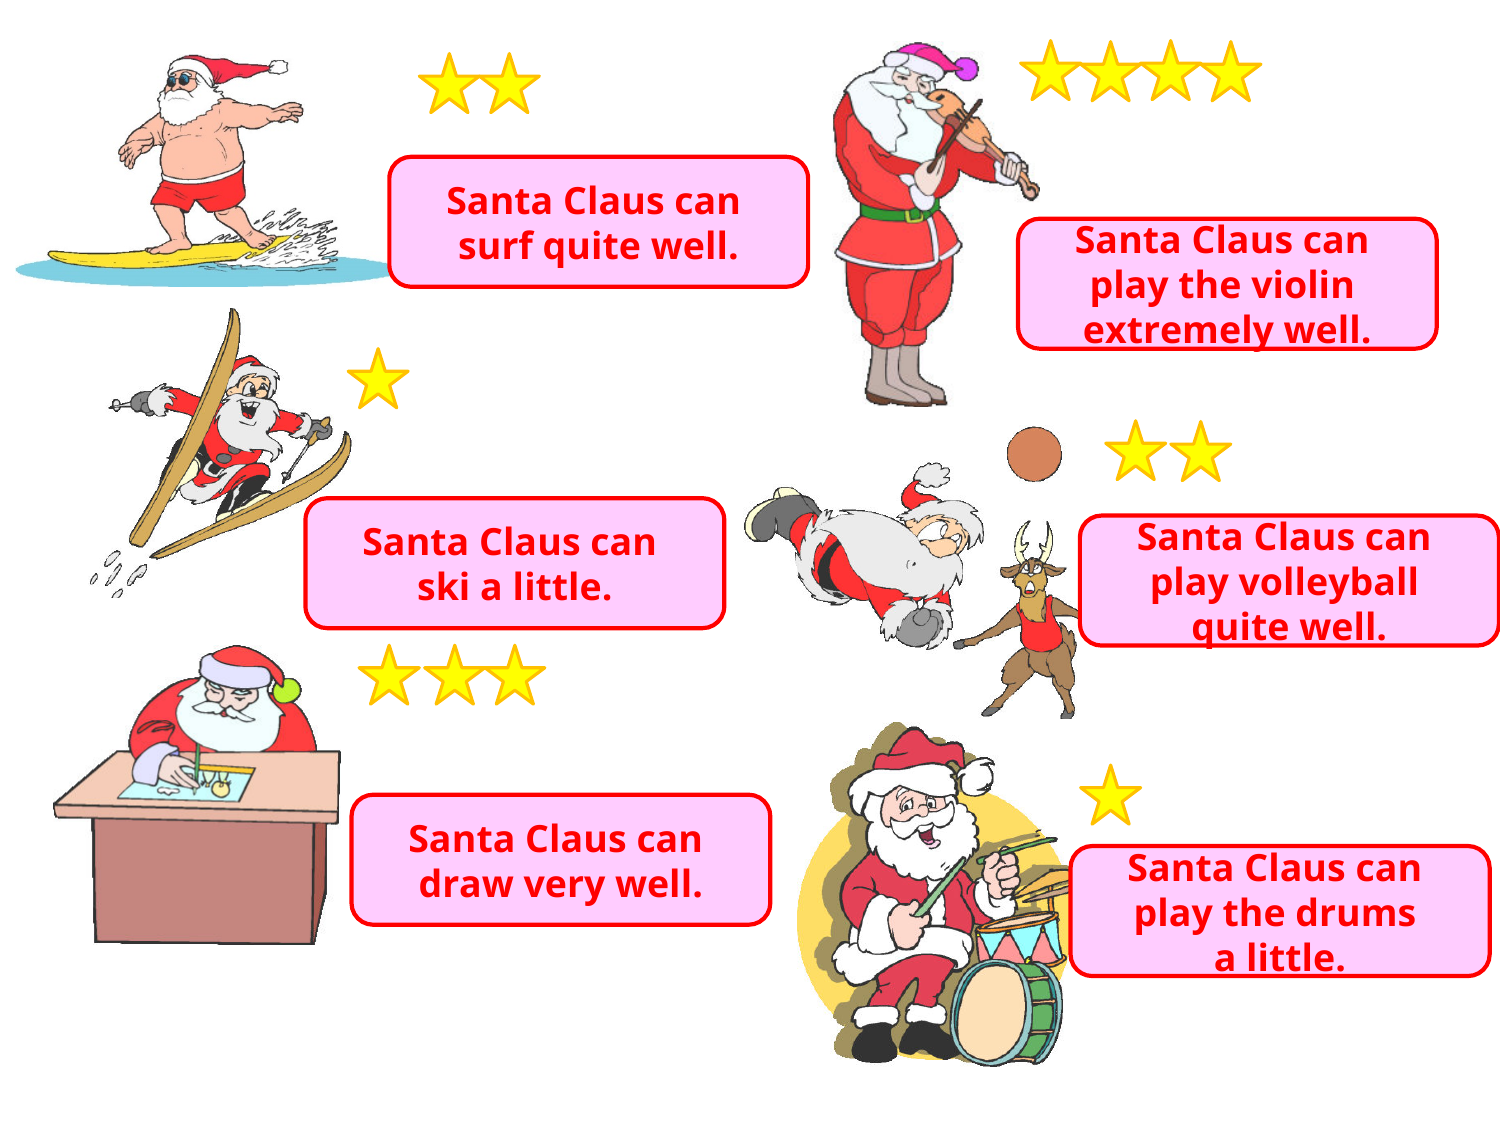

Santa Claus can
surf quite well.
Santa Claus can
play the violin
extremely well.
Santa Claus can
ski a little.
Santa Claus can
play volleyball
quite well.
Santa Claus can
draw very well.
Santa Claus can
play the drums
a little.